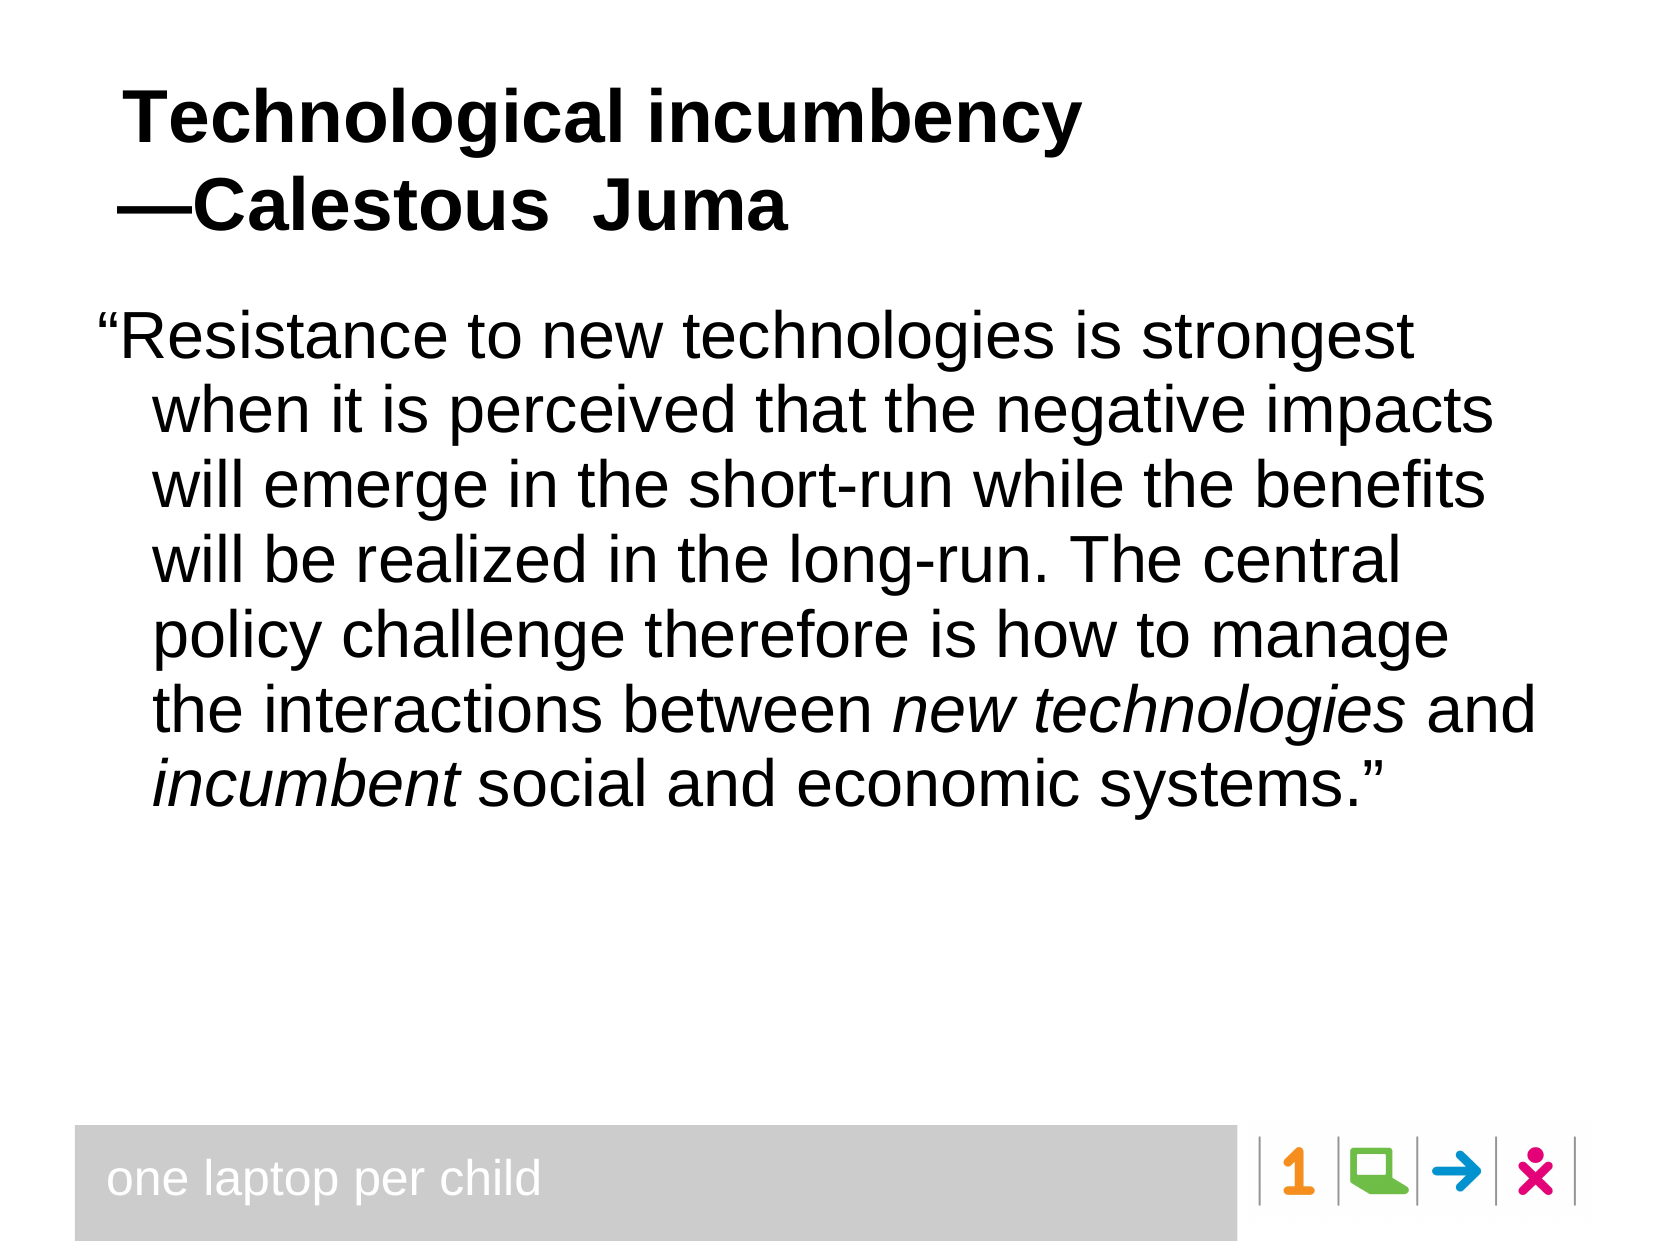

# Technological incumbency —Calestous Juma
“Resistance to new technologies is strongest when it is perceived that the negative impacts will emerge in the short-run while the benefits will be realized in the long-run. The central policy challenge therefore is how to manage the interactions between new technologies and incumbent social and economic systems.”